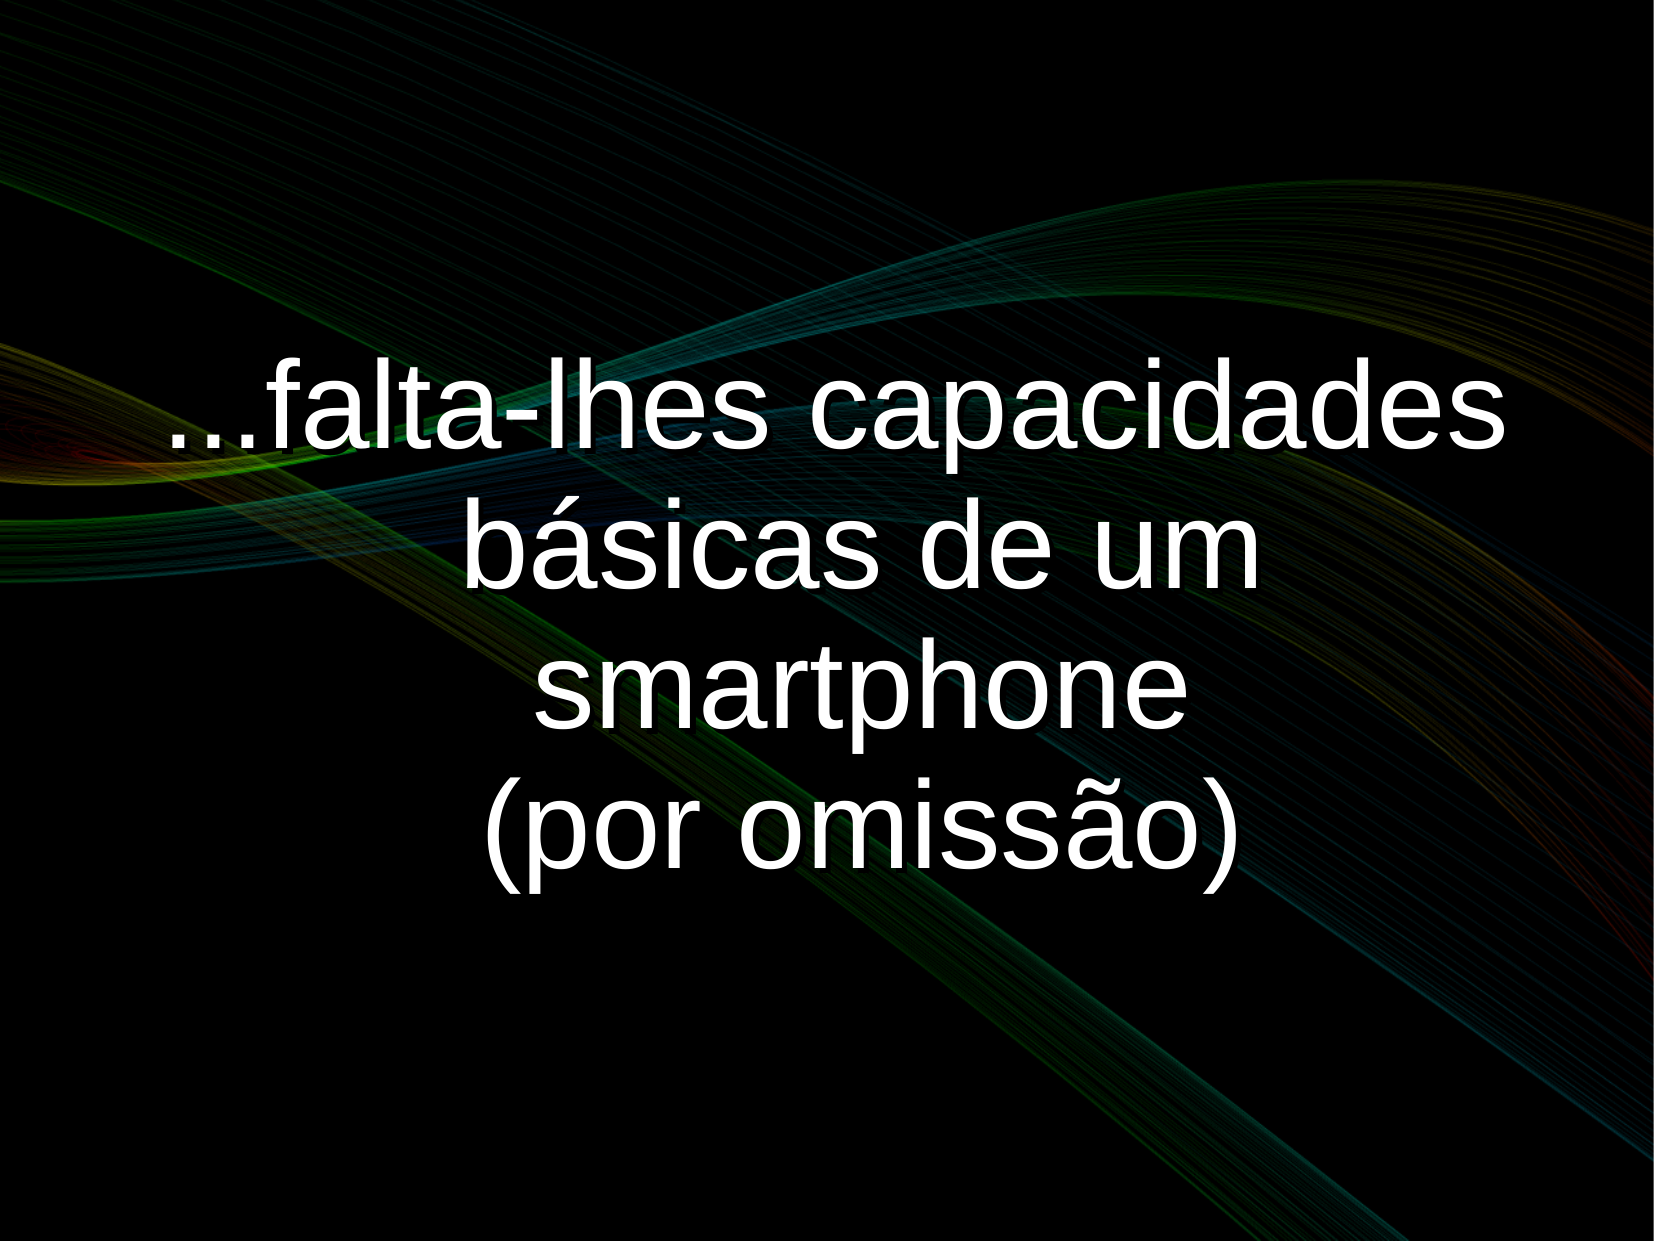

# ...falta-lhes capacidades básicas de um smartphone (por omissão)